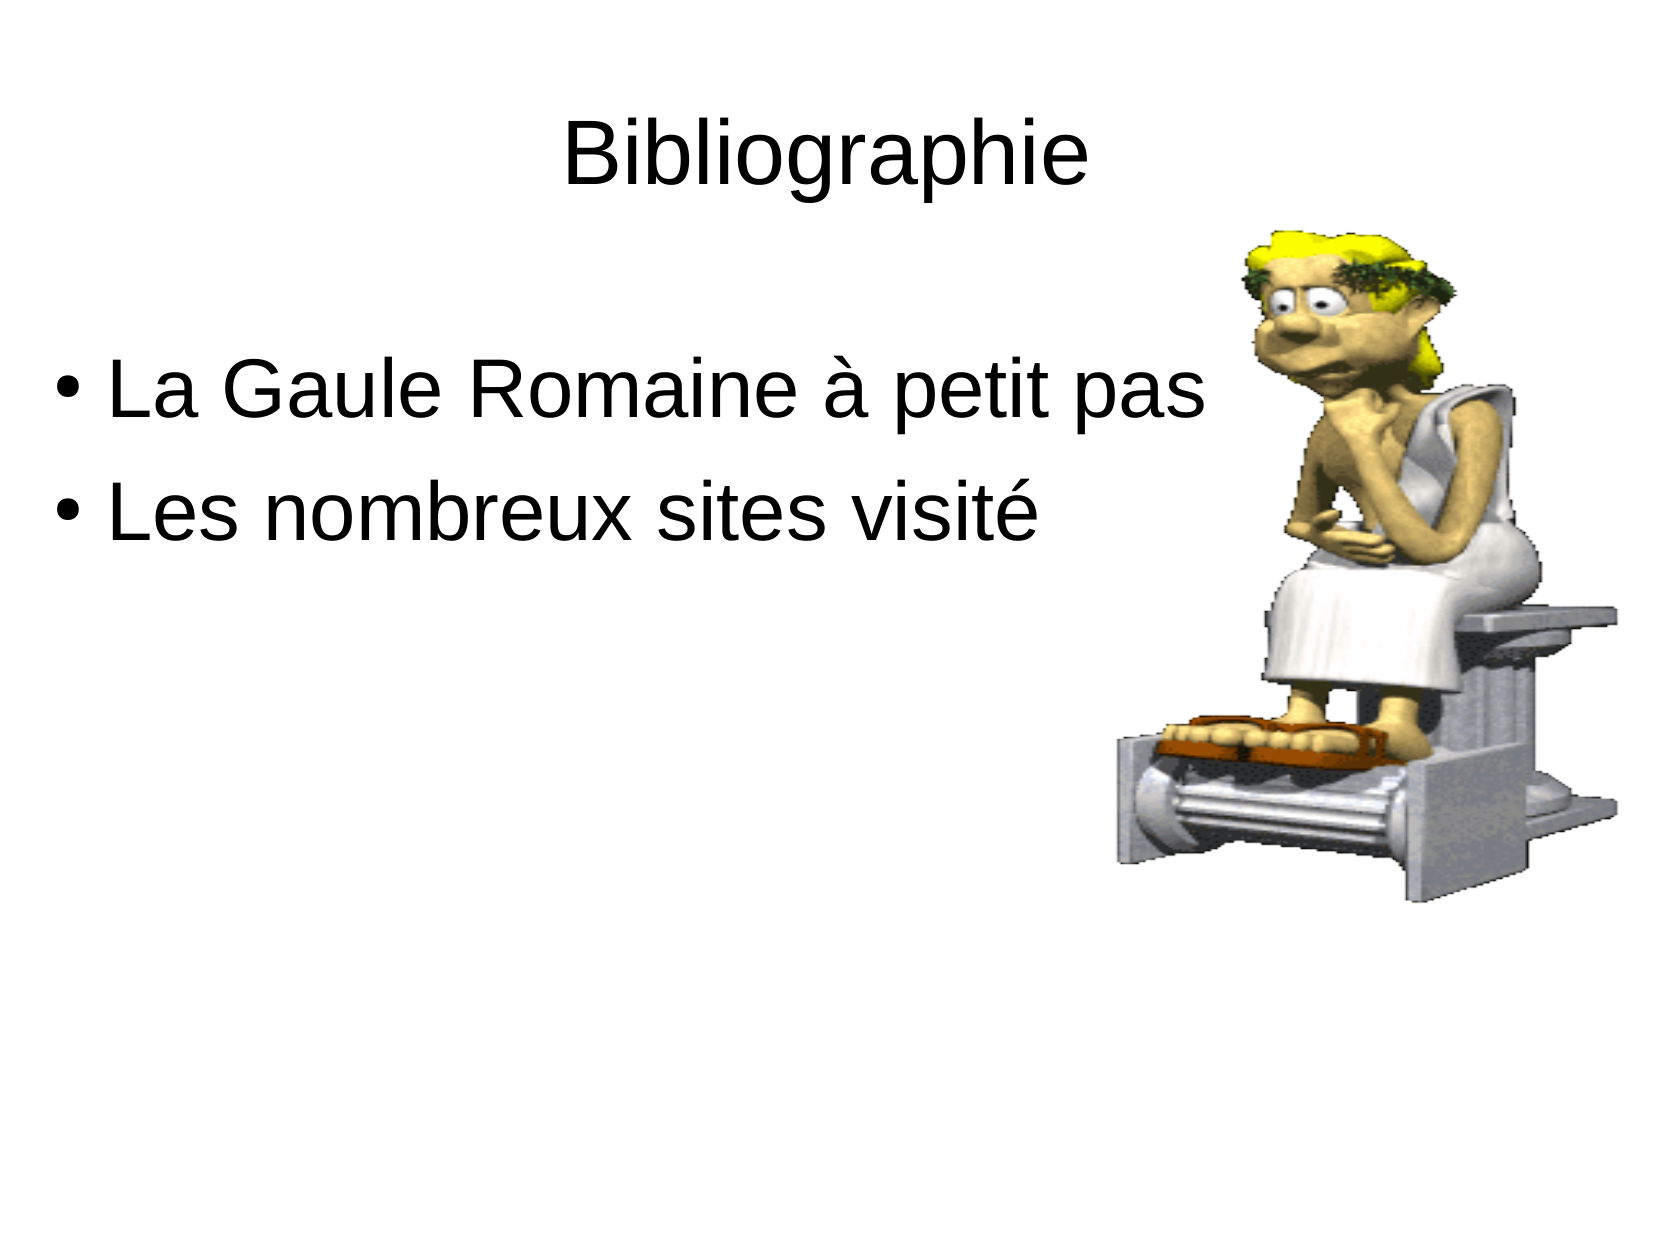

# Bibliographie
La Gaule Romaine à petit pas
Les nombreux sites visité